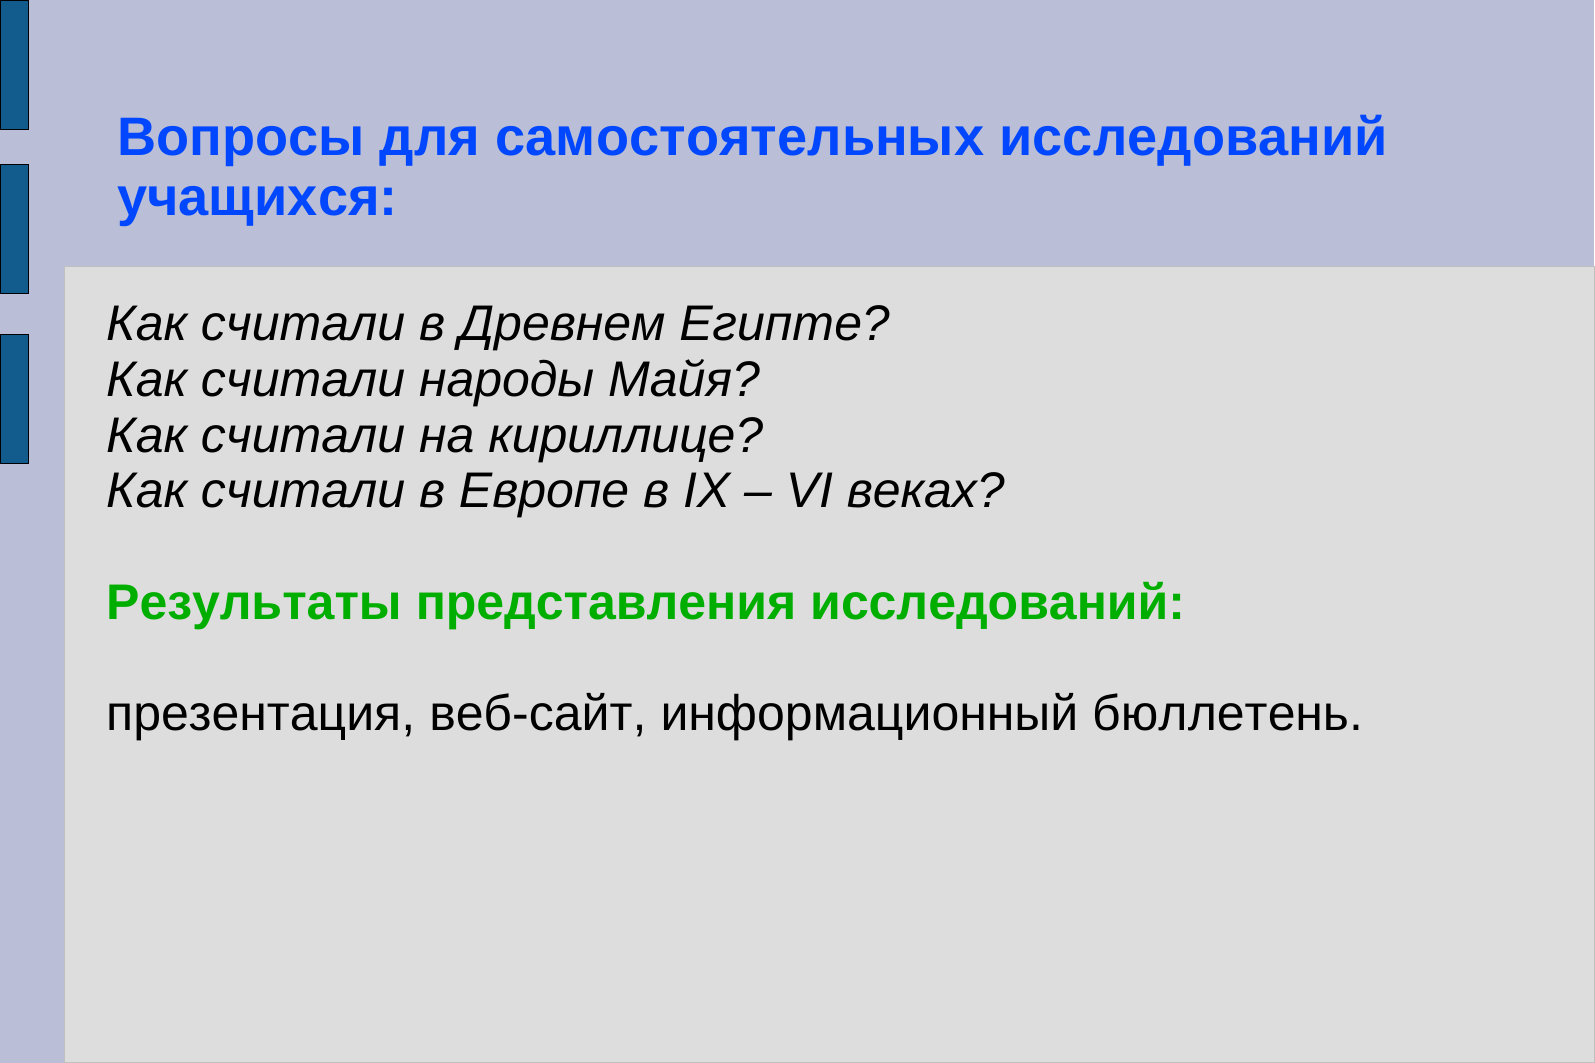

# Вопросы для самостоятельных исследований учащихся:
Как считали в Древнем Египте?
Как считали народы Майя?
Как считали на кириллице?
Как считали в Европе в IX – VI веках?
Результаты представления исследований:
презентация, веб-сайт, информационный бюллетень.